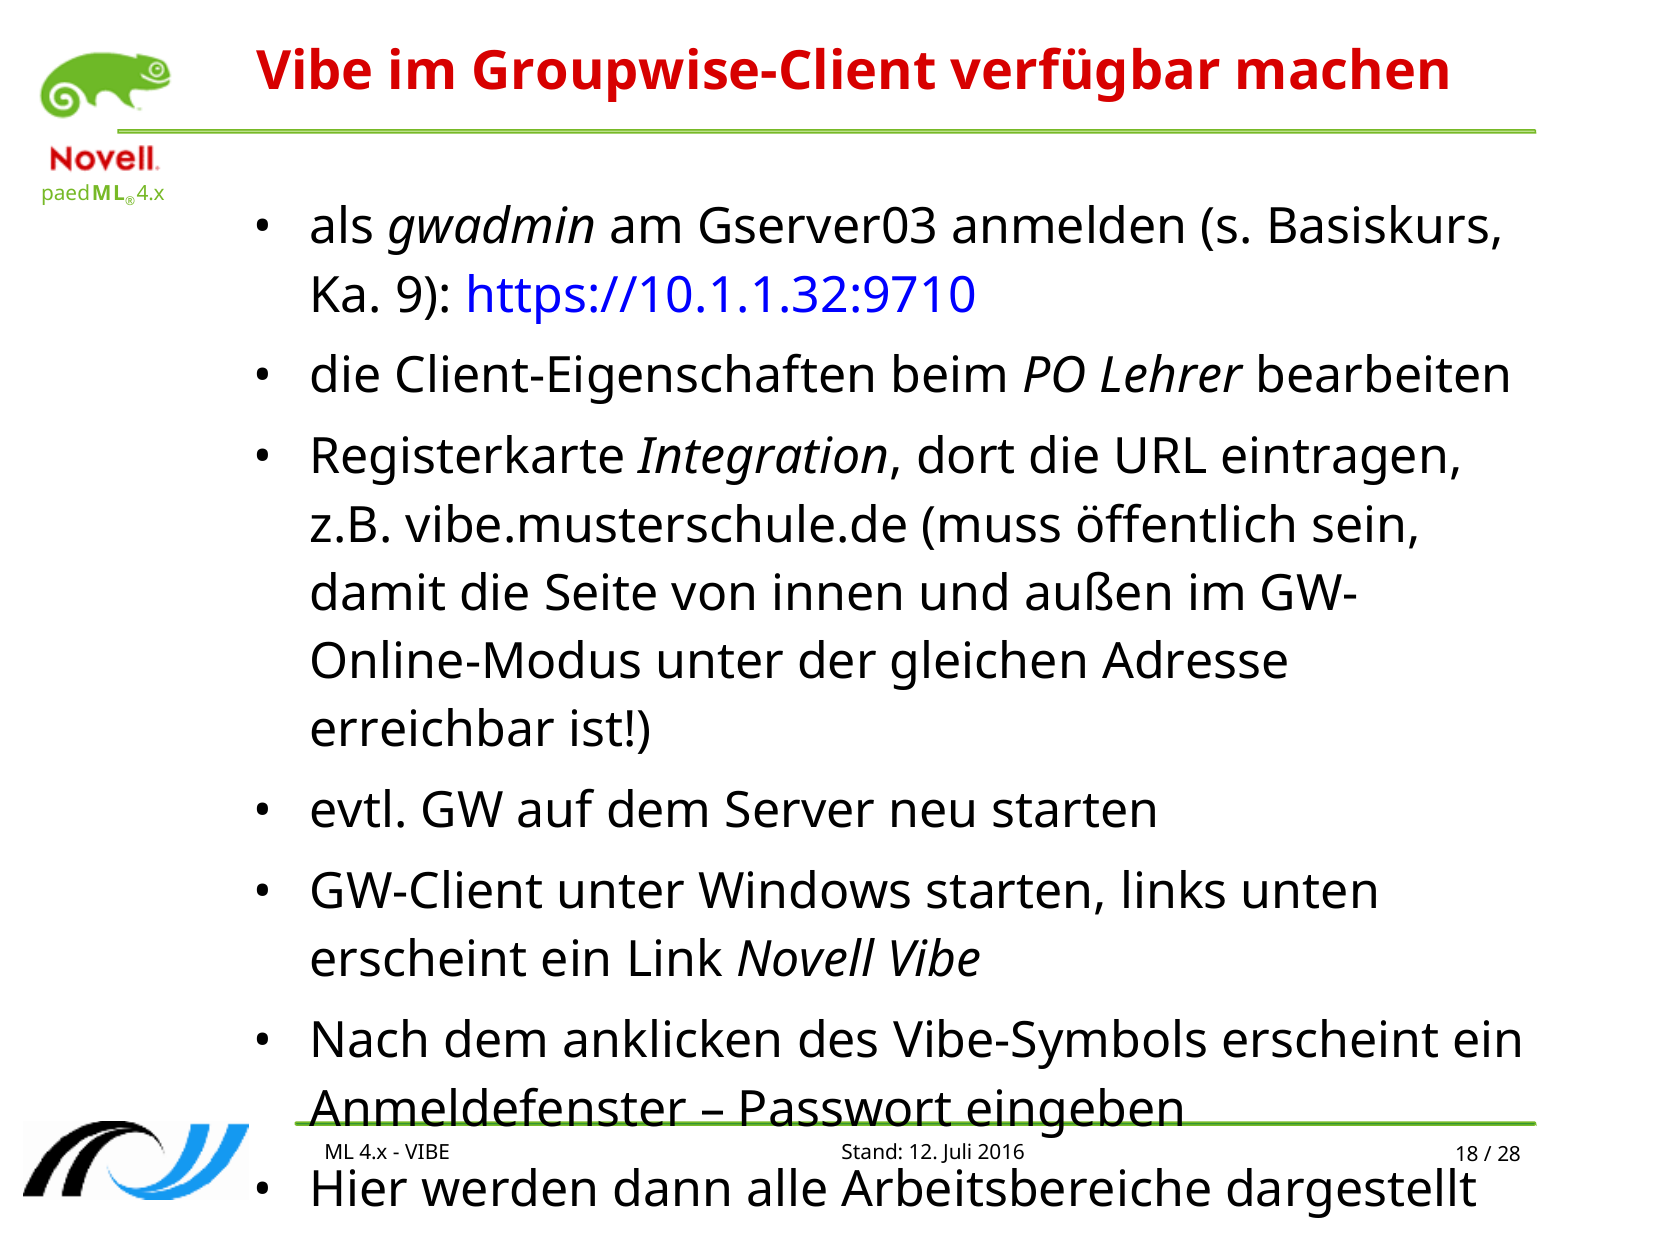

# Vibe im Groupwise-Client verfügbar machen
als gwadmin am Gserver03 anmelden (s. Basiskurs, Ka. 9): https://10.1.1.32:9710
die Client-Eigenschaften beim PO Lehrer bearbeiten
Registerkarte Integration, dort die URL eintragen,
z.B. vibe.musterschule.de (muss öffentlich sein,
damit die Seite von innen und außen im GW-Online-Modus unter der gleichen Adresse erreichbar ist!)
evtl. GW auf dem Server neu starten
GW-Client unter Windows starten, links unten erscheint ein Link Novell Vibe
Nach dem anklicken des Vibe-Symbols erscheint ein Anmeldefenster – Passwort eingeben
Hier werden dann alle Arbeitsbereiche dargestellt
ML 4.x - VIBE
12. Juli 2016
18